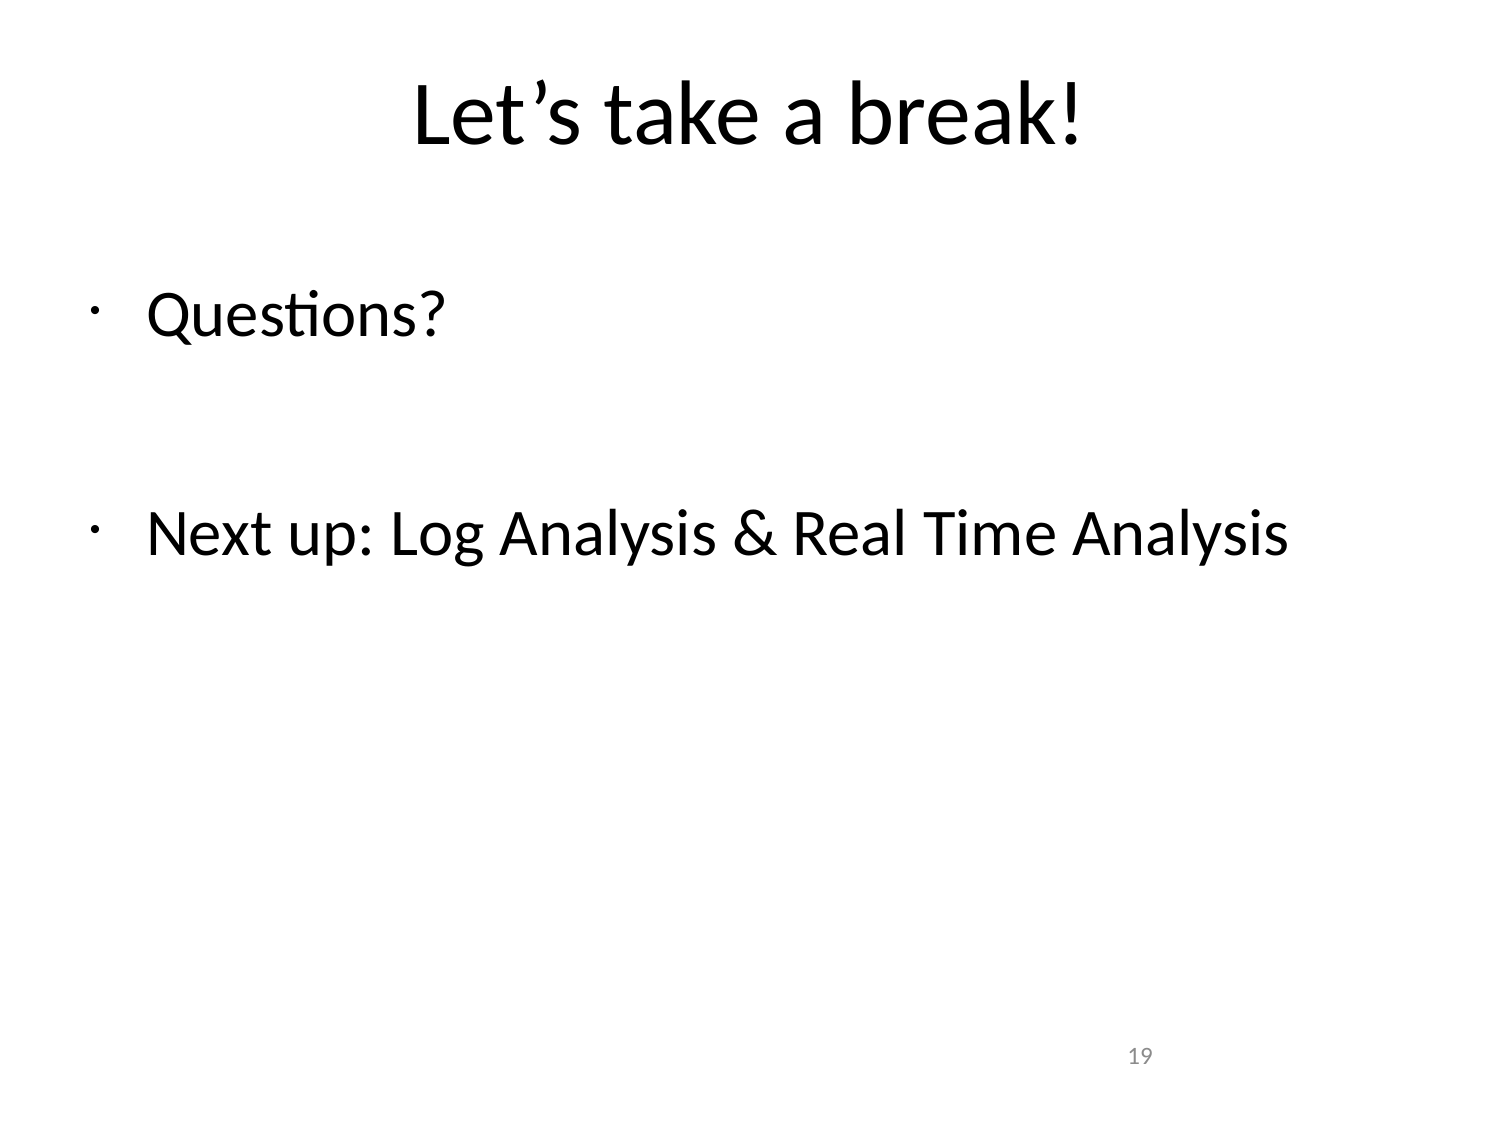

# Let’s take a break!
Questions?
Next up: Log Analysis & Real Time Analysis